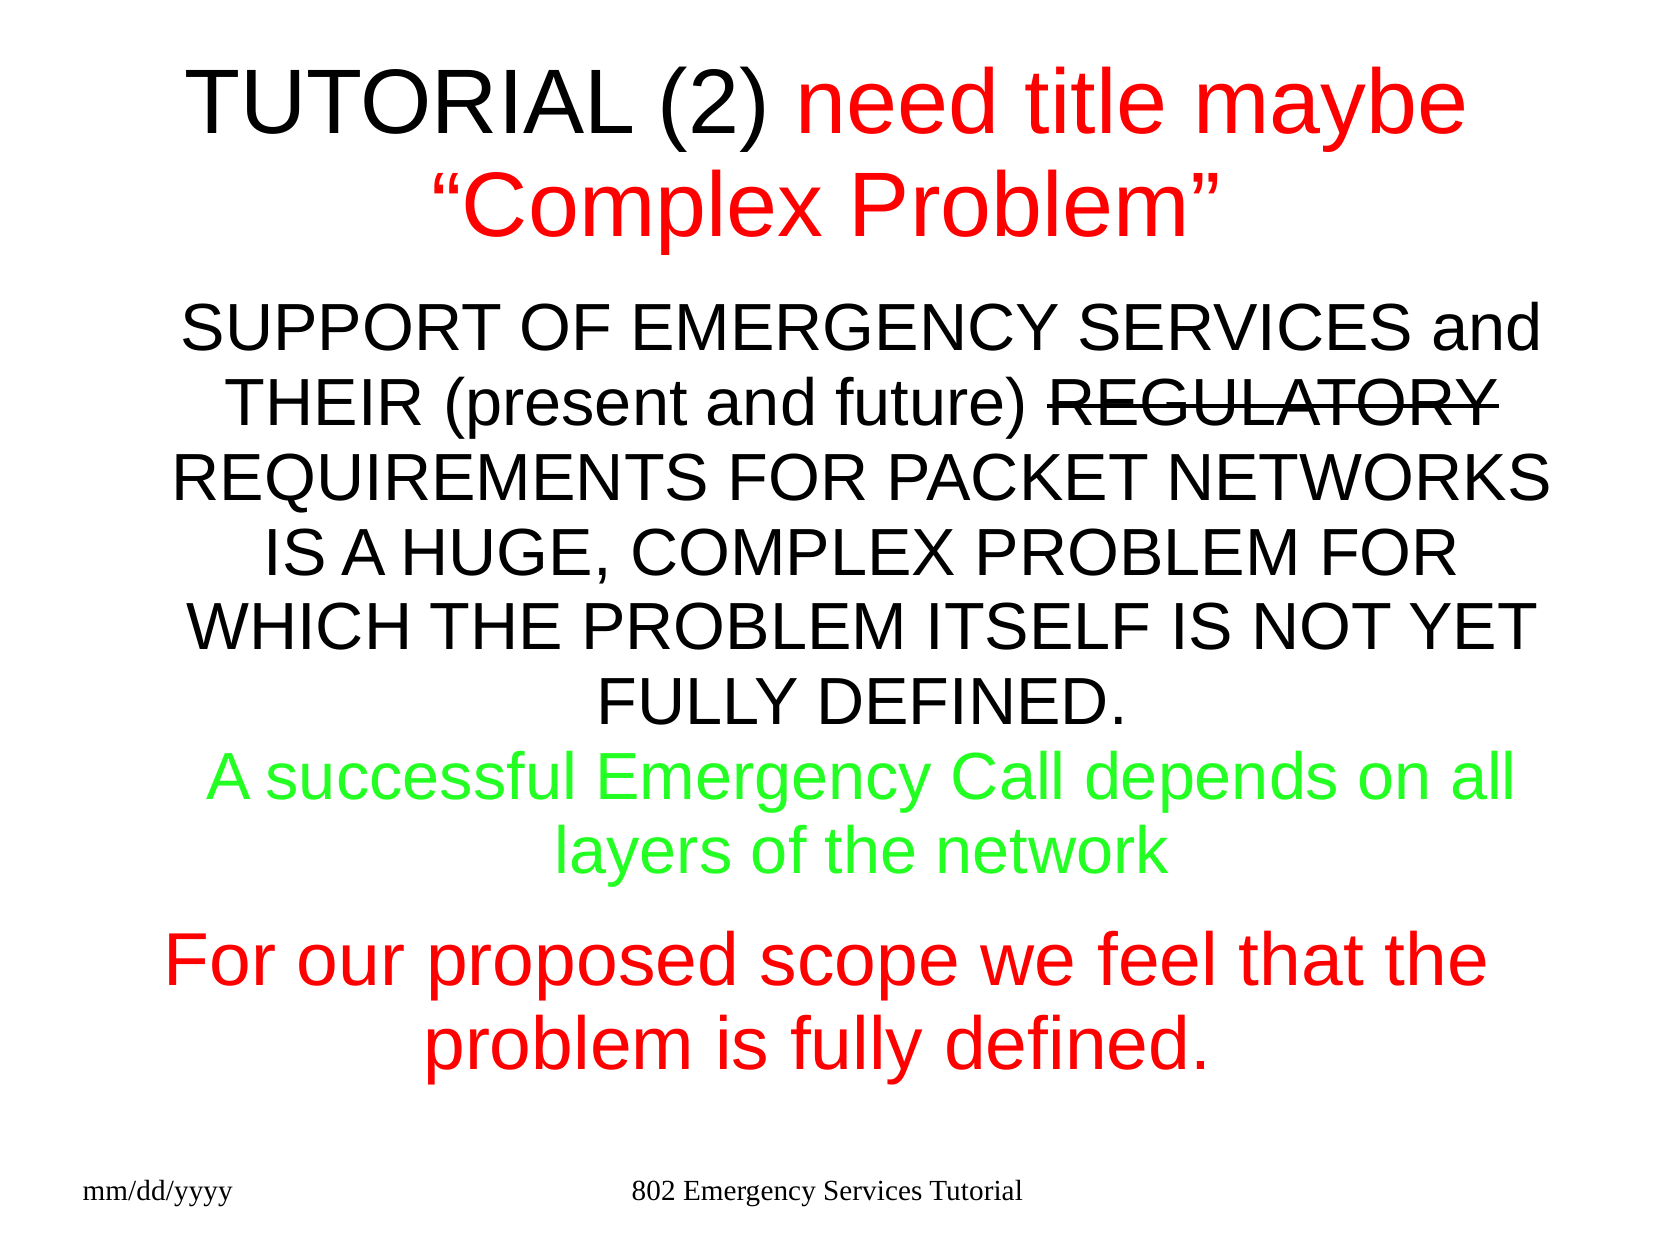

# TUTORIAL (2) need title maybe “Complex Problem”
SUPPORT OF EMERGENCY SERVICES and THEIR (present and future) REGULATORY REQUIREMENTS FOR PACKET NETWORKS IS A HUGE, COMPLEX PROBLEM FOR WHICH THE PROBLEM ITSELF IS NOT YET FULLY DEFINED.
A successful Emergency Call depends on all layers of the network
For our proposed scope we feel that the problem is fully defined.